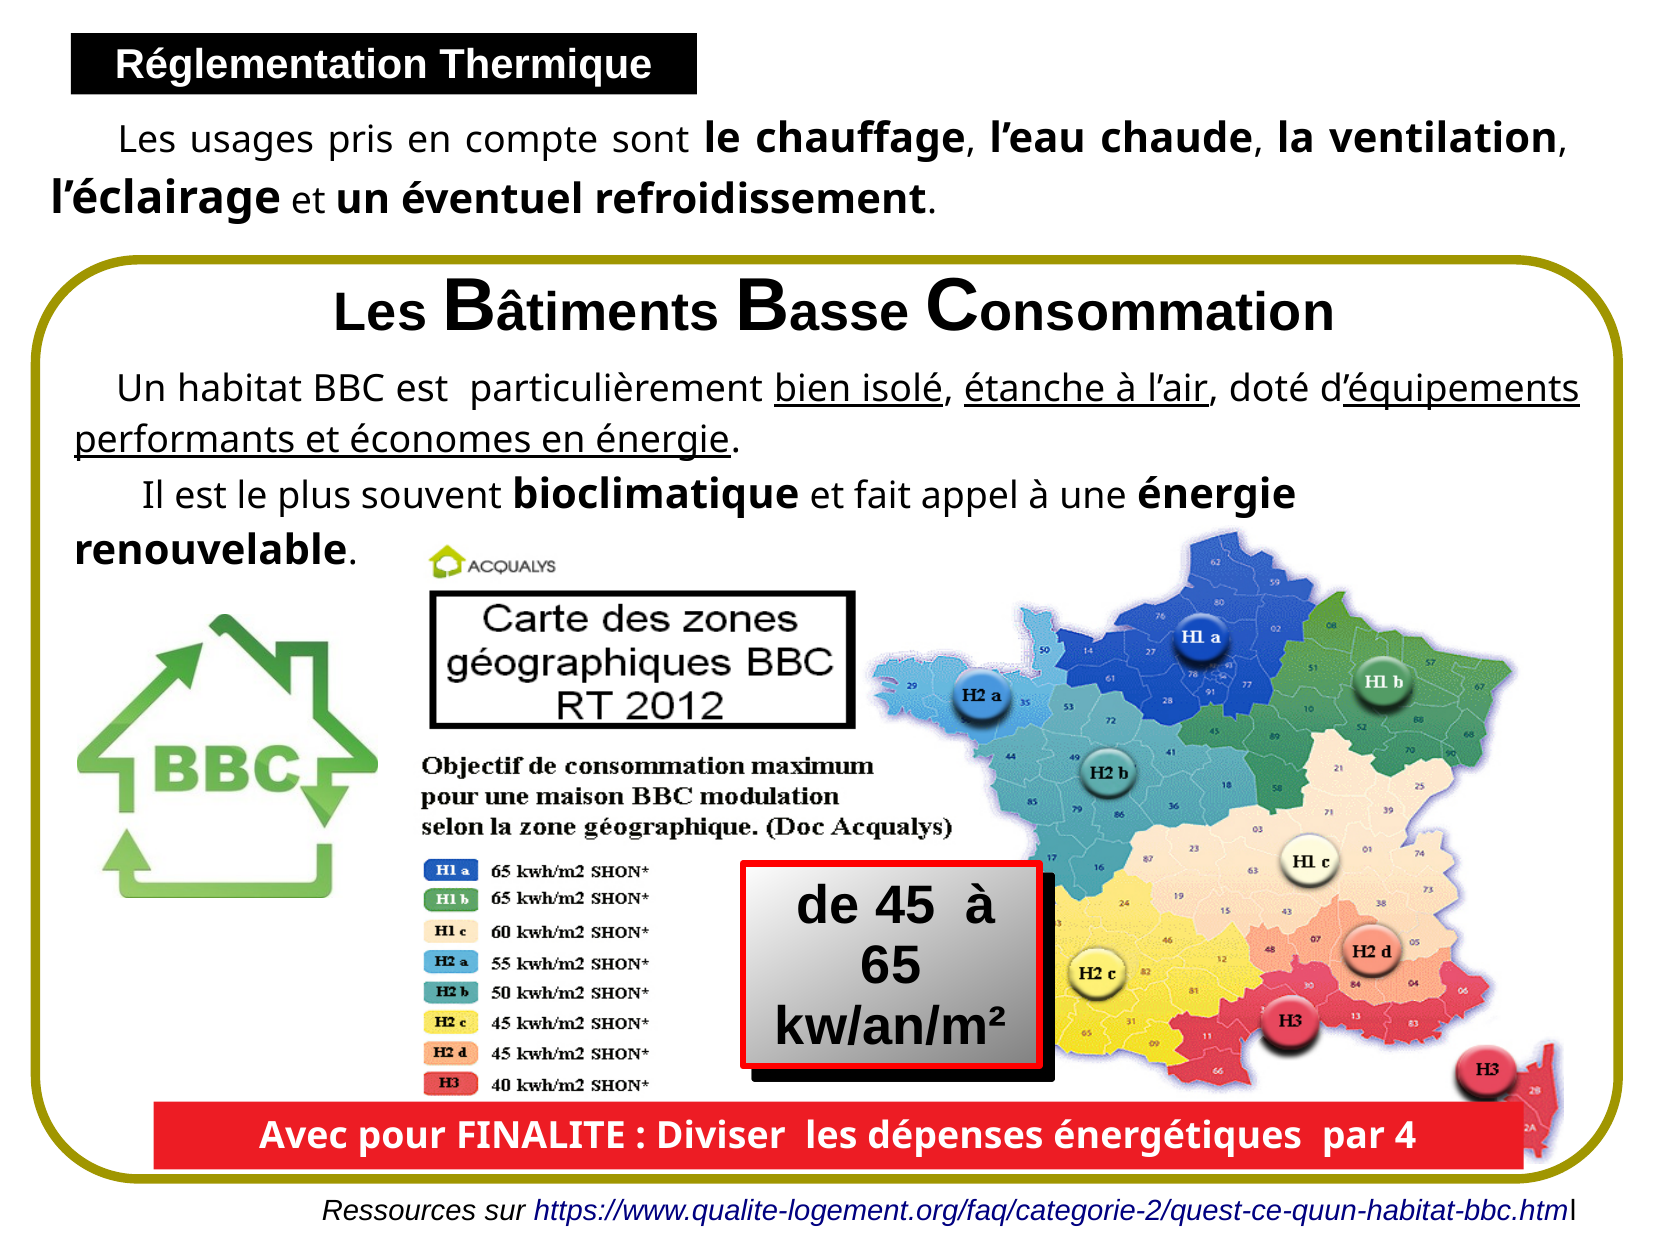

Réglementation Thermique
 Les usages pris en compte sont le chauffage, l’eau chaude, la ventilation, l’éclairage et un éventuel refroidissement.
Les Bâtiments Basse Consommation
 Un habitat BBC est particulièrement bien isolé, étanche à l’air, doté d’équipements performants et économes en énergie.
 Il est le plus souvent bioclimatique et fait appel à une énergie renouvelable.
 de 45 à 65
kw/an/m²
Avec pour FINALITE : Diviser les dépenses énergétiques par 4
Ressources sur https://www.qualite-logement.org/faq/categorie-2/quest-ce-quun-habitat-bbc.html